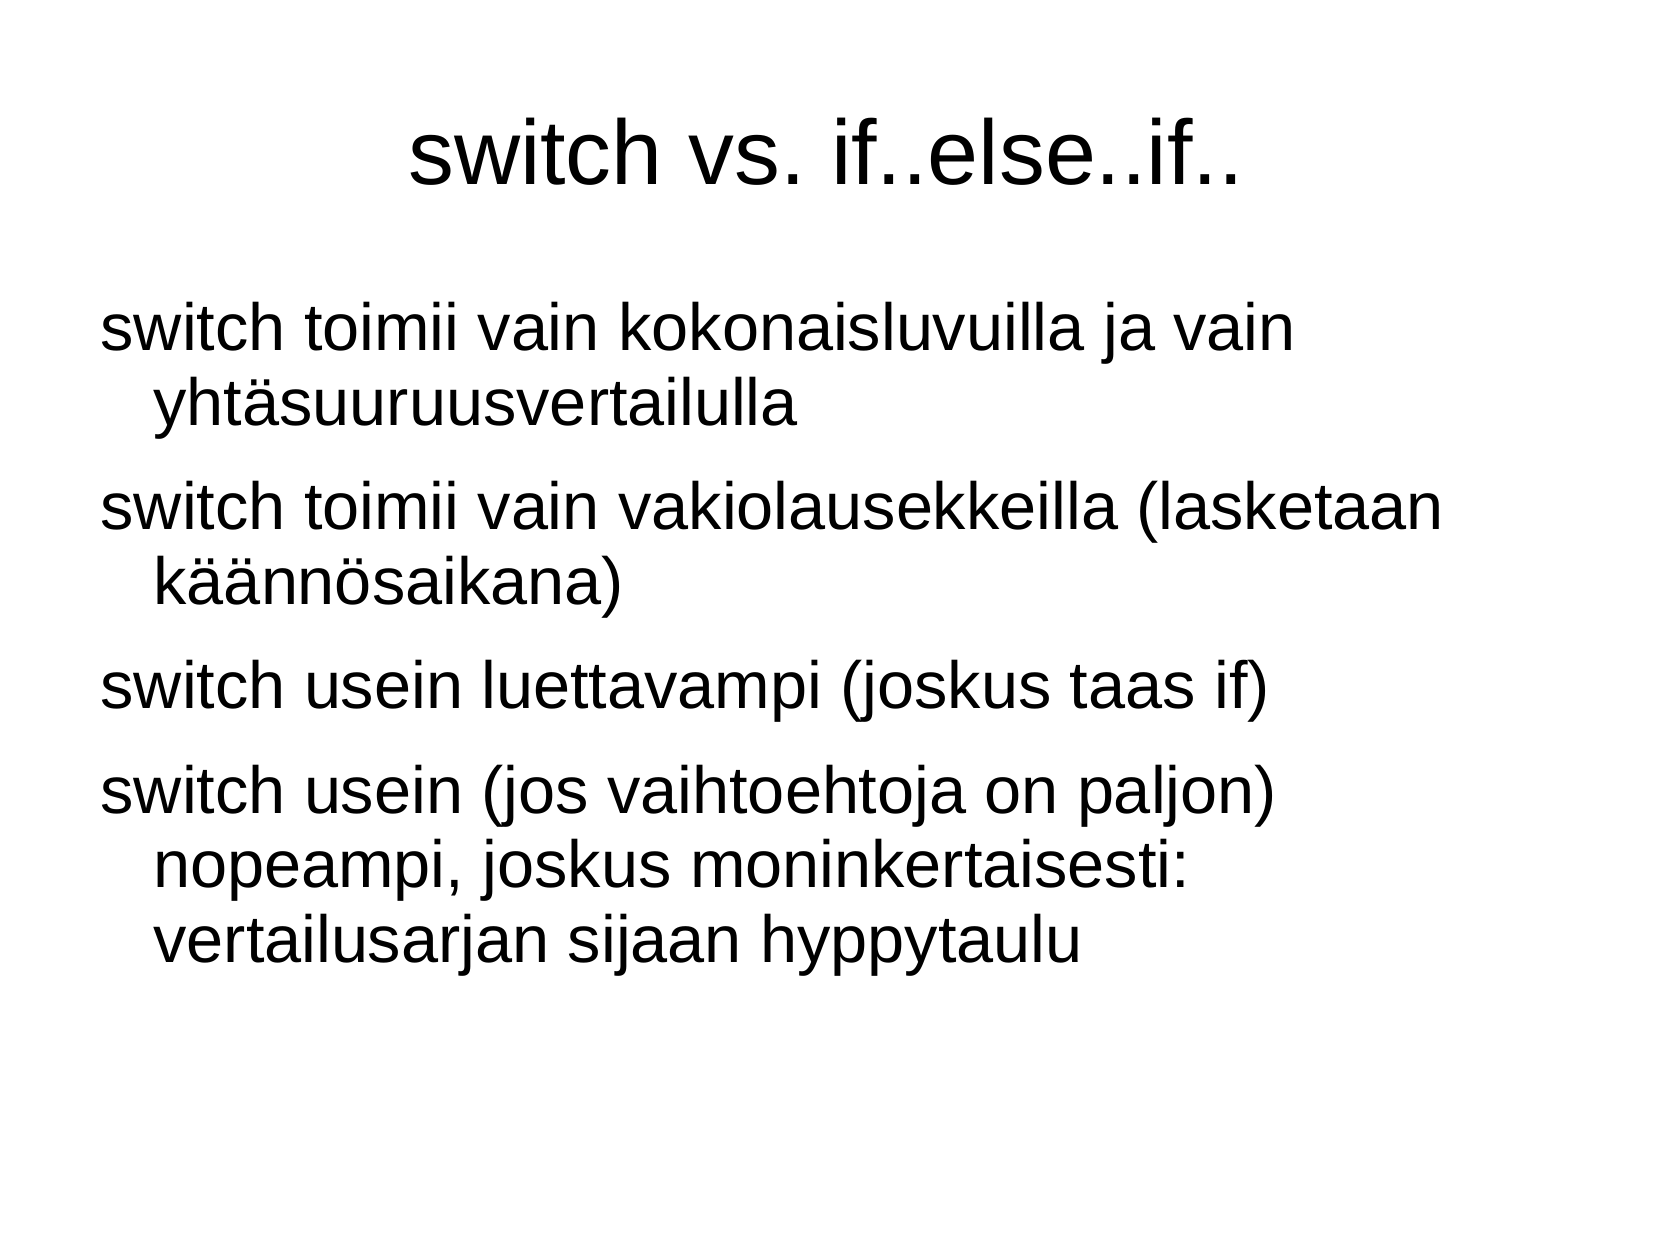

# switch vs. if..else..if..
switch toimii vain kokonaisluvuilla ja vain yhtäsuuruusvertailulla
switch toimii vain vakiolausekkeilla (lasketaan käännösaikana)
switch usein luettavampi (joskus taas if)
switch usein (jos vaihtoehtoja on paljon) nopeampi, joskus moninkertaisesti: vertailusarjan sijaan hyppytaulu